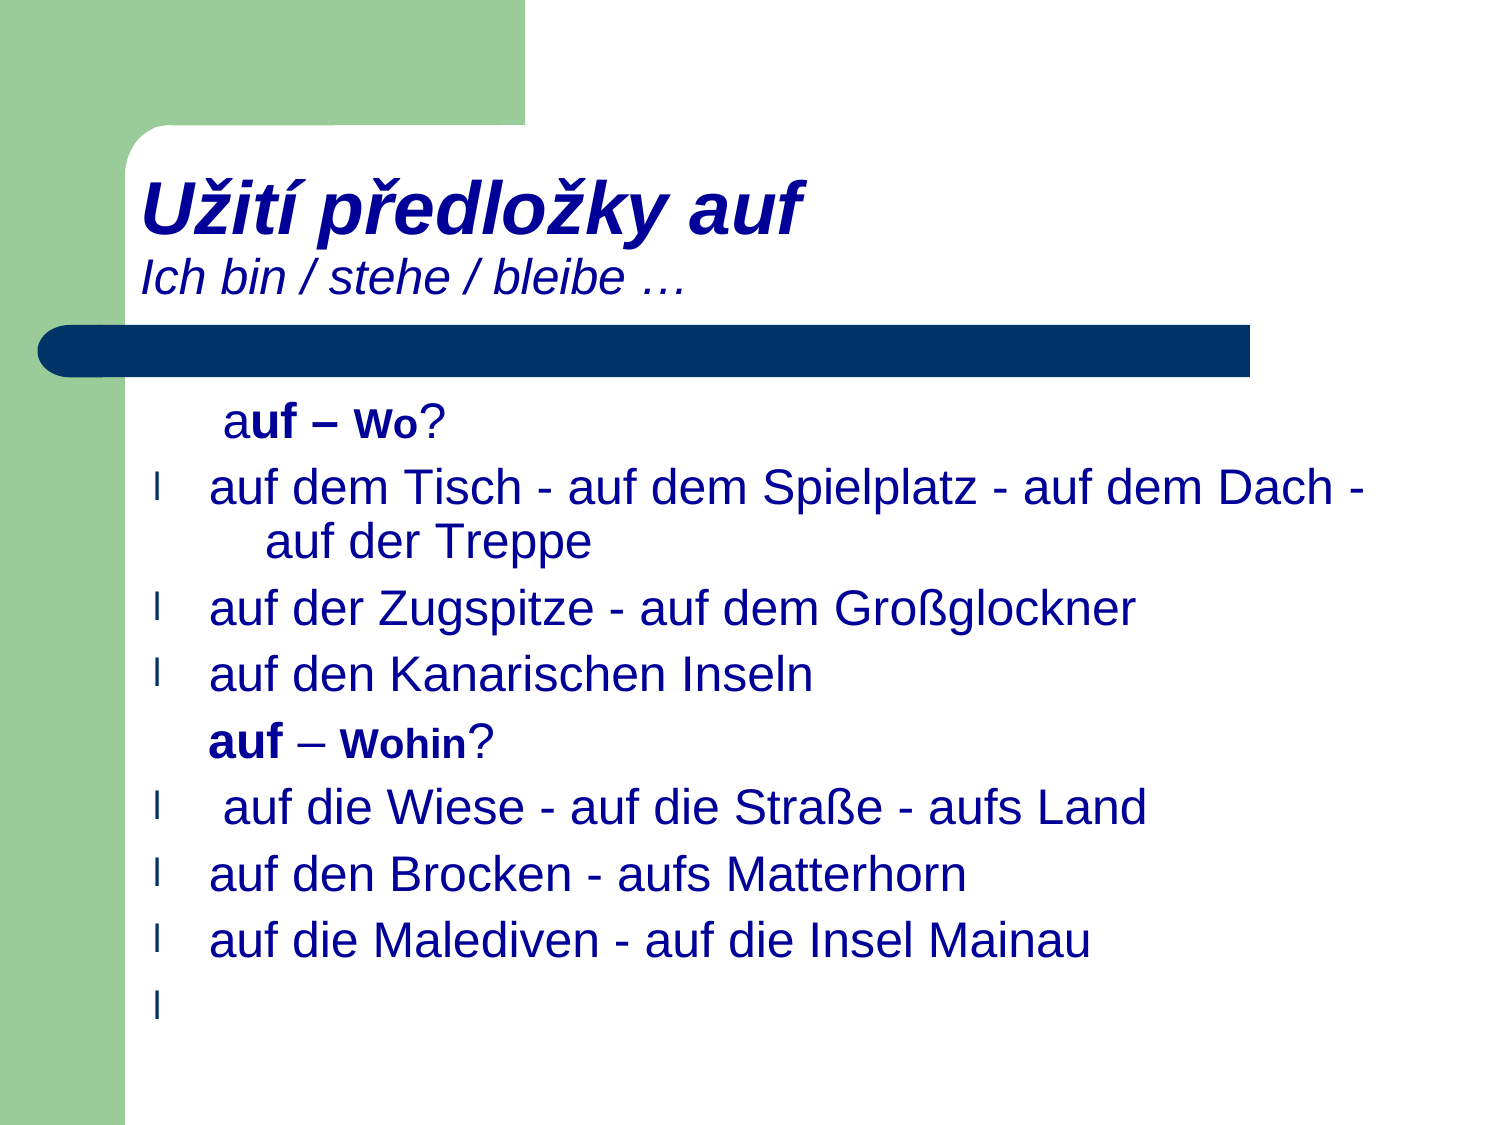

# Užití předložky auf Ich bin / stehe / bleibe …
 auf – Wo?
auf dem Tisch - auf dem Spielplatz - auf dem Dach - auf der Treppe
auf der Zugspitze - auf dem Großglockner
auf den Kanarischen Inseln
auf – Wohin?
 auf die Wiese - auf die Straße - aufs Land
auf den Brocken - aufs Matterhorn
auf die Malediven - auf die Insel Mainau